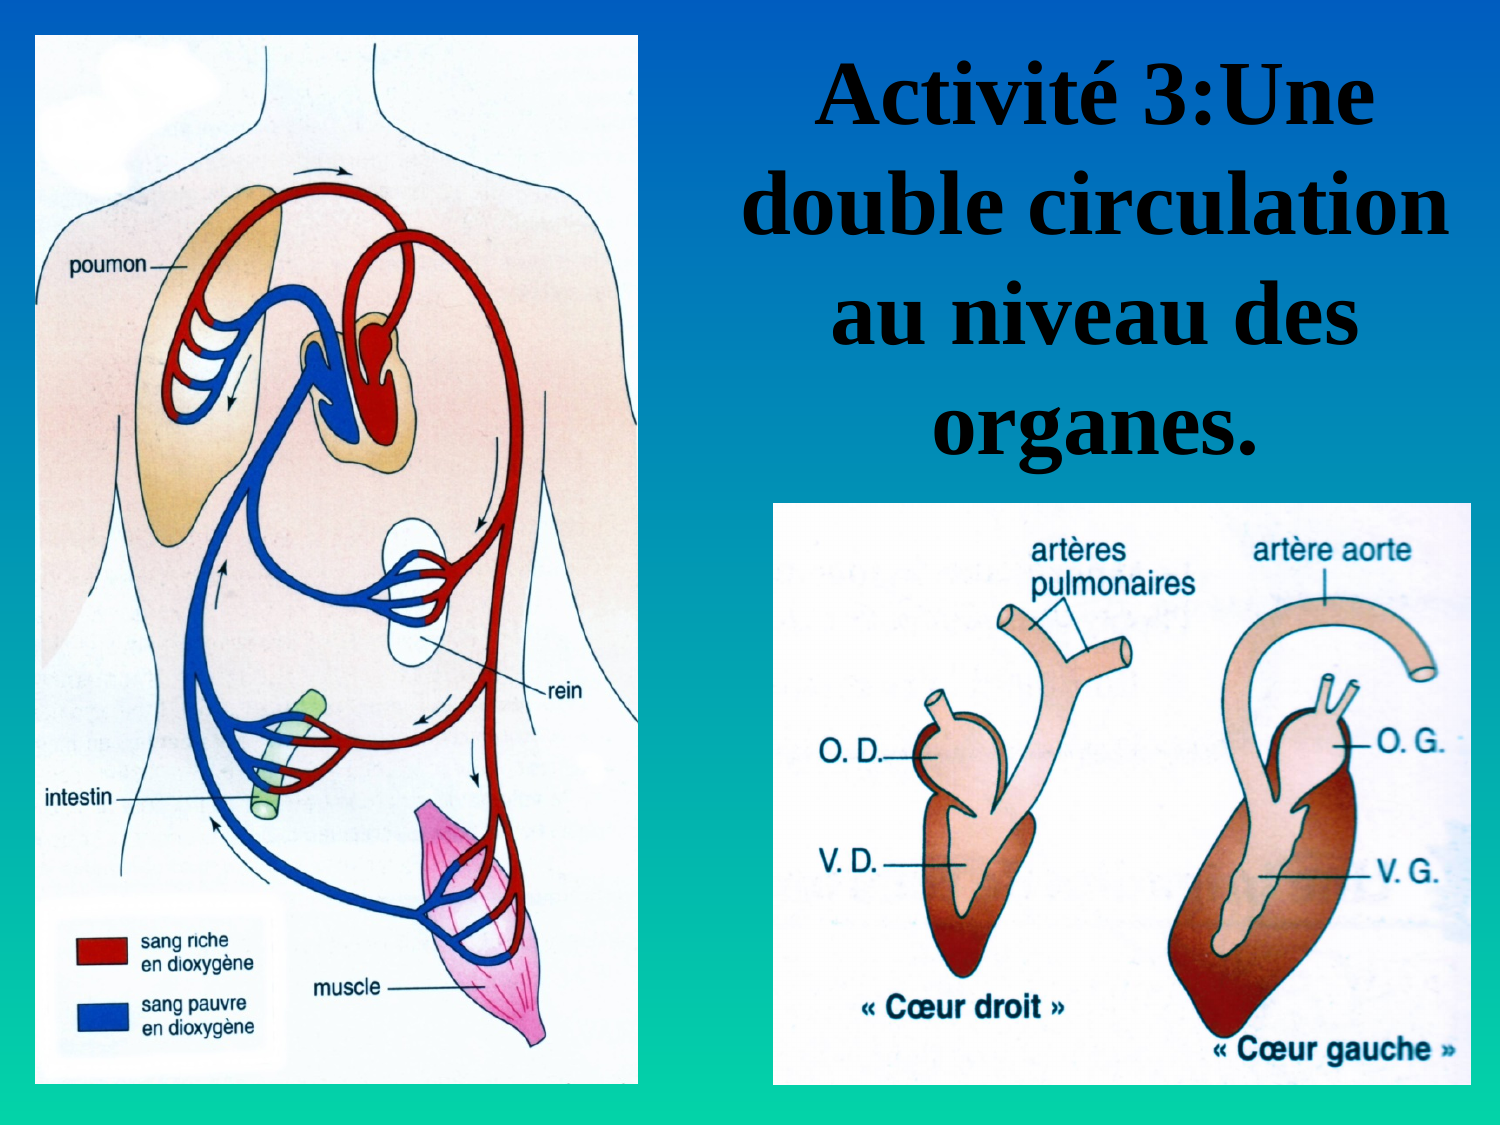

Activité 3:Une double circulation au niveau des organes.